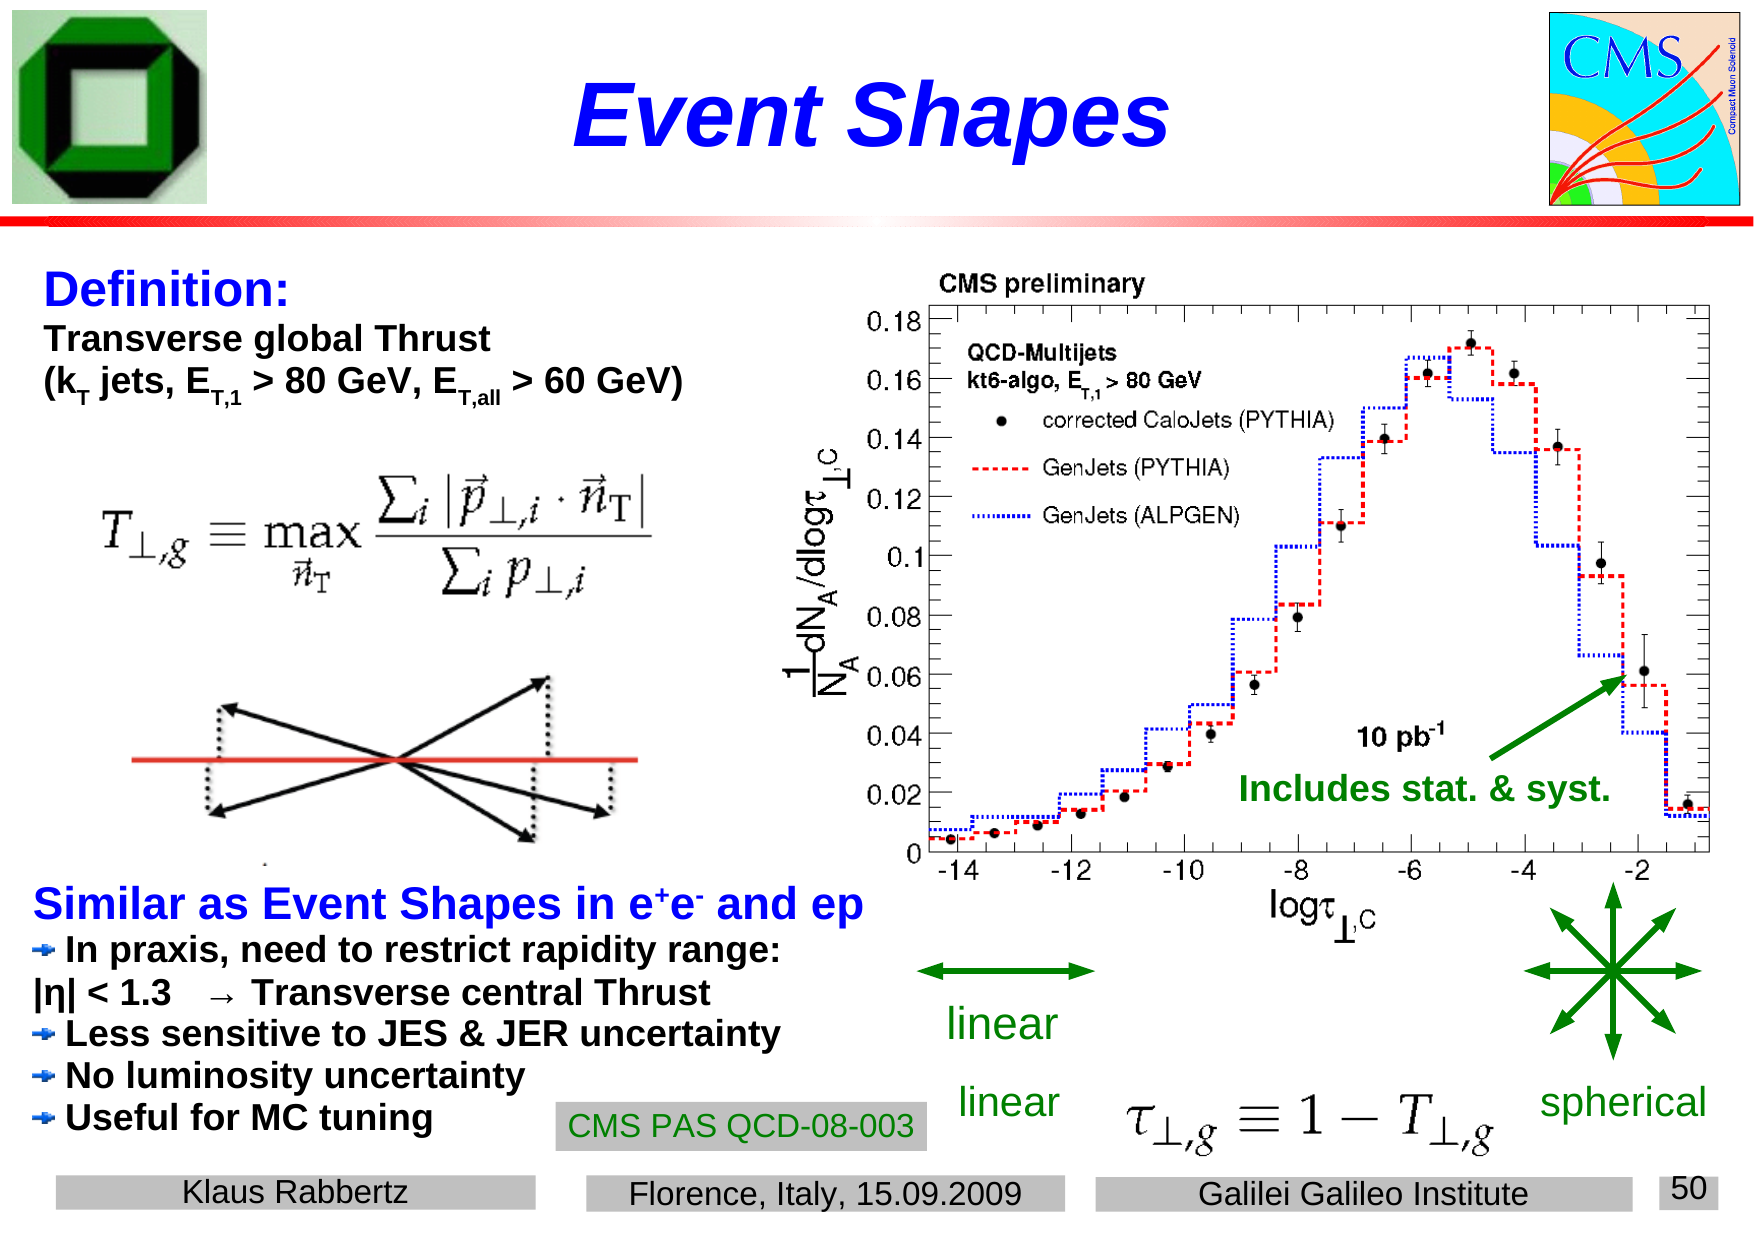

# Event Shapes
Definition:
Transverse global Thrust
(kT jets, ET,1 > 80 GeV, ET,all > 60 GeV)
Includes stat. & syst.
Similar as Event Shapes in e+e- and ep
 In praxis, need to restrict rapidity range: |η| < 1.3 → Transverse central Thrust
 Less sensitive to JES & JER uncertainty
 No luminosity uncertainty
 Useful for MC tuning
linear
linear
spherical
CMS PAS QCD-08-003